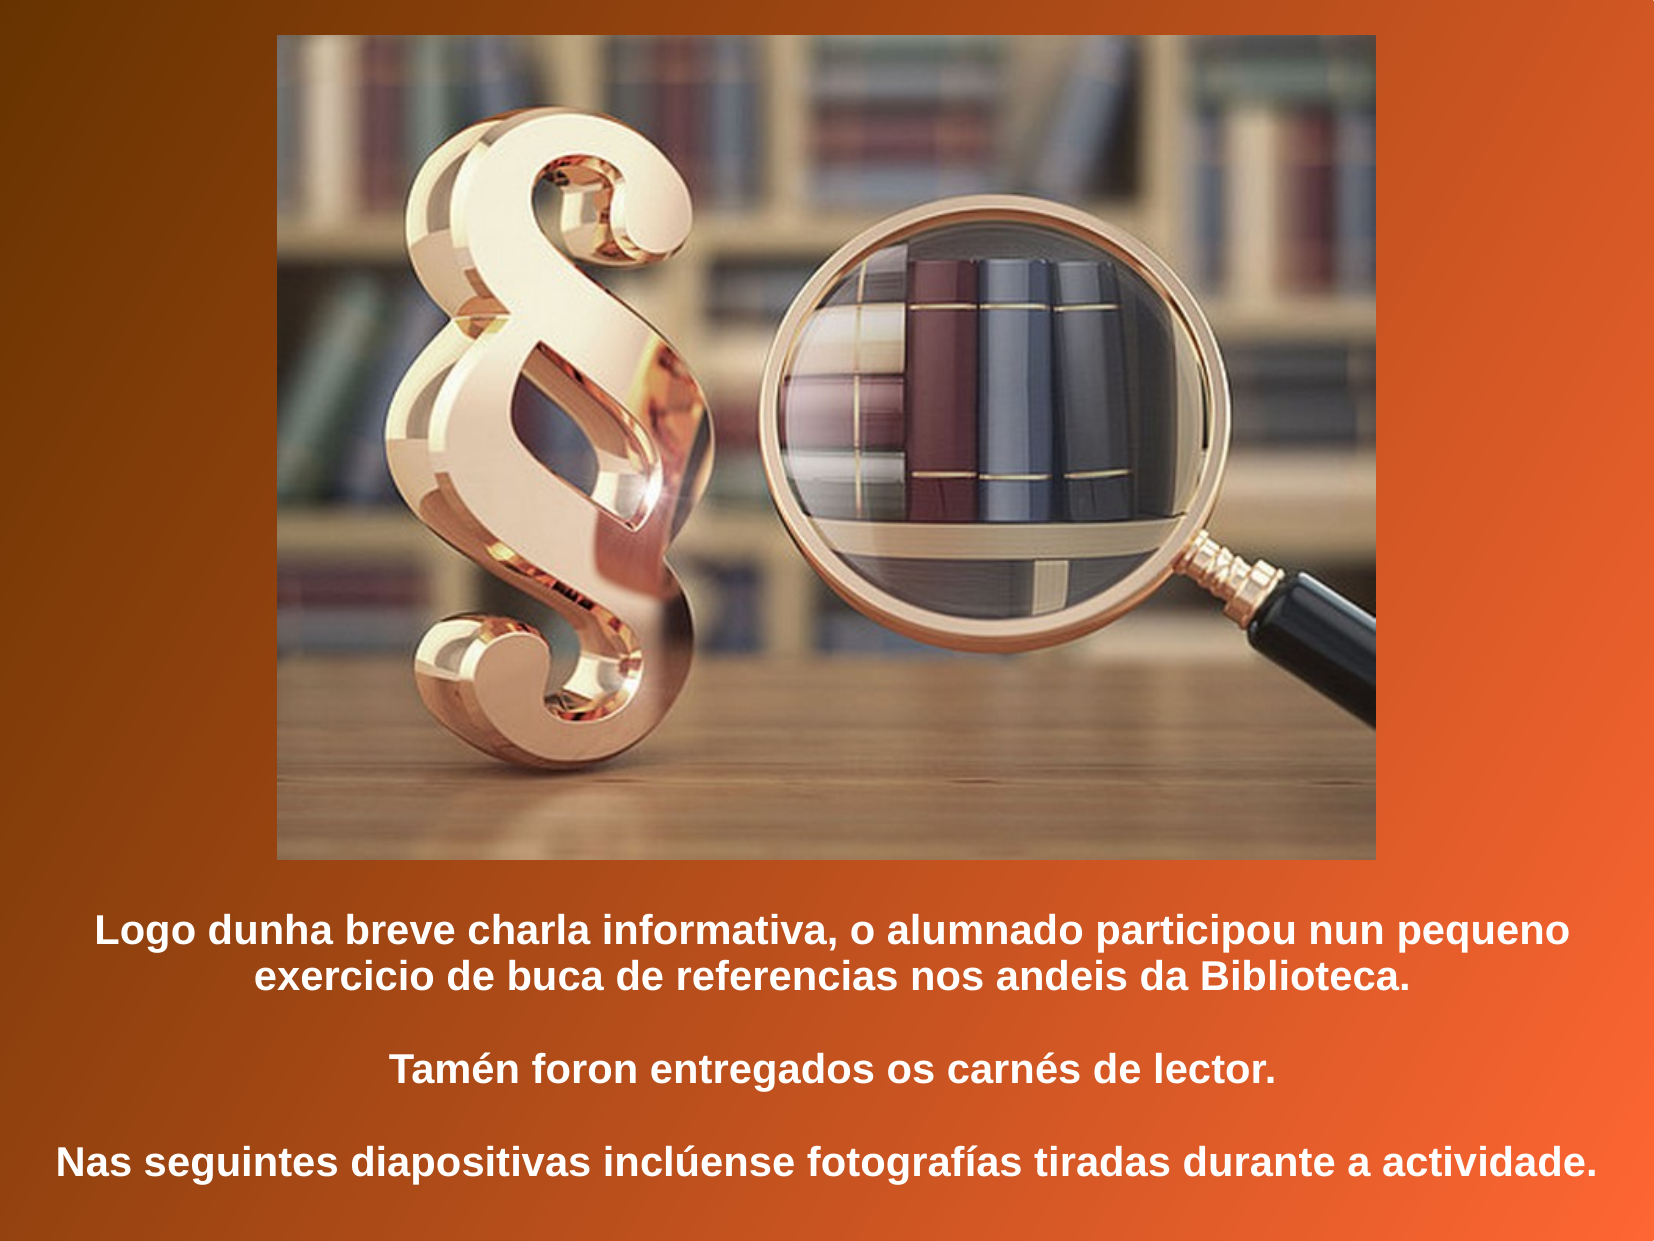

Logo dunha breve charla informativa, o alumnado participou nun pequeno exercicio de buca de referencias nos andeis da Biblioteca.
Tamén foron entregados os carnés de lector.
Nas seguintes diapositivas inclúense fotografías tiradas durante a actividade.